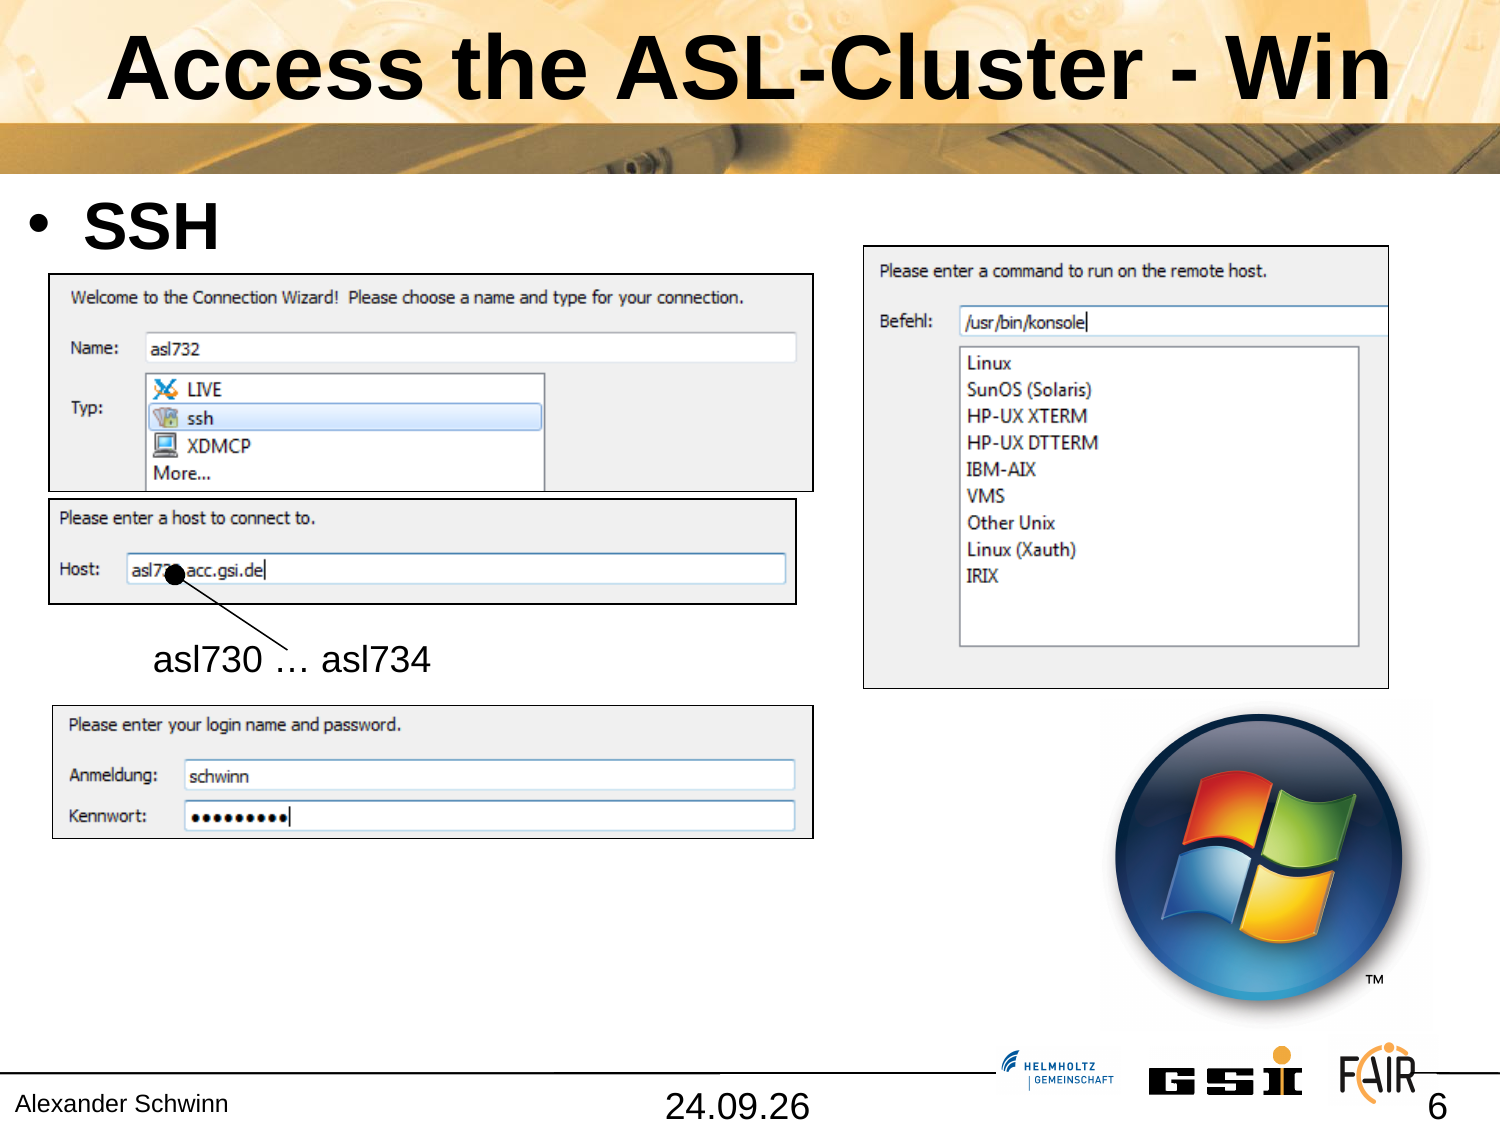

# Access the ASL-Cluster - Win
SSH
asl730 … asl734
6